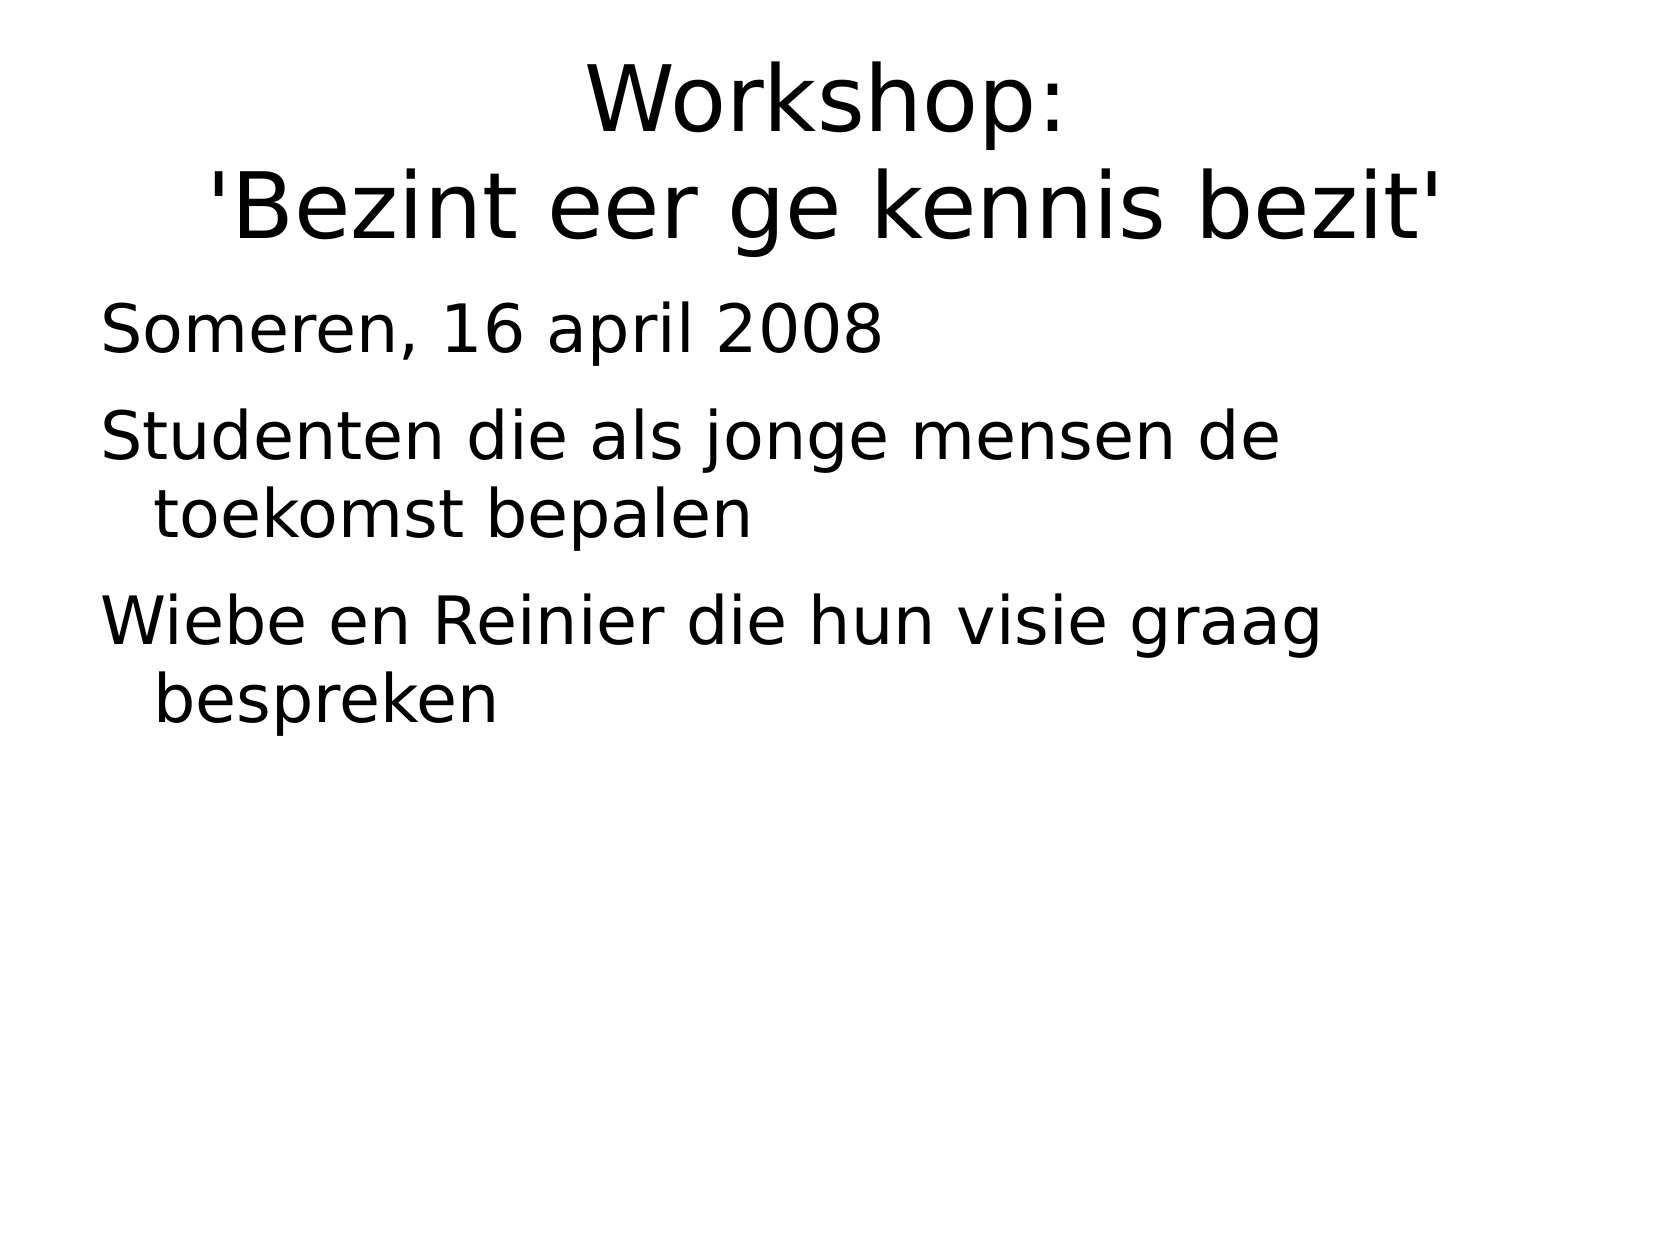

# Workshop: 'Bezint eer ge kennis bezit'
Someren, 16 april 2008
Studenten die als jonge mensen de toekomst bepalen
Wiebe en Reinier die hun visie graag bespreken